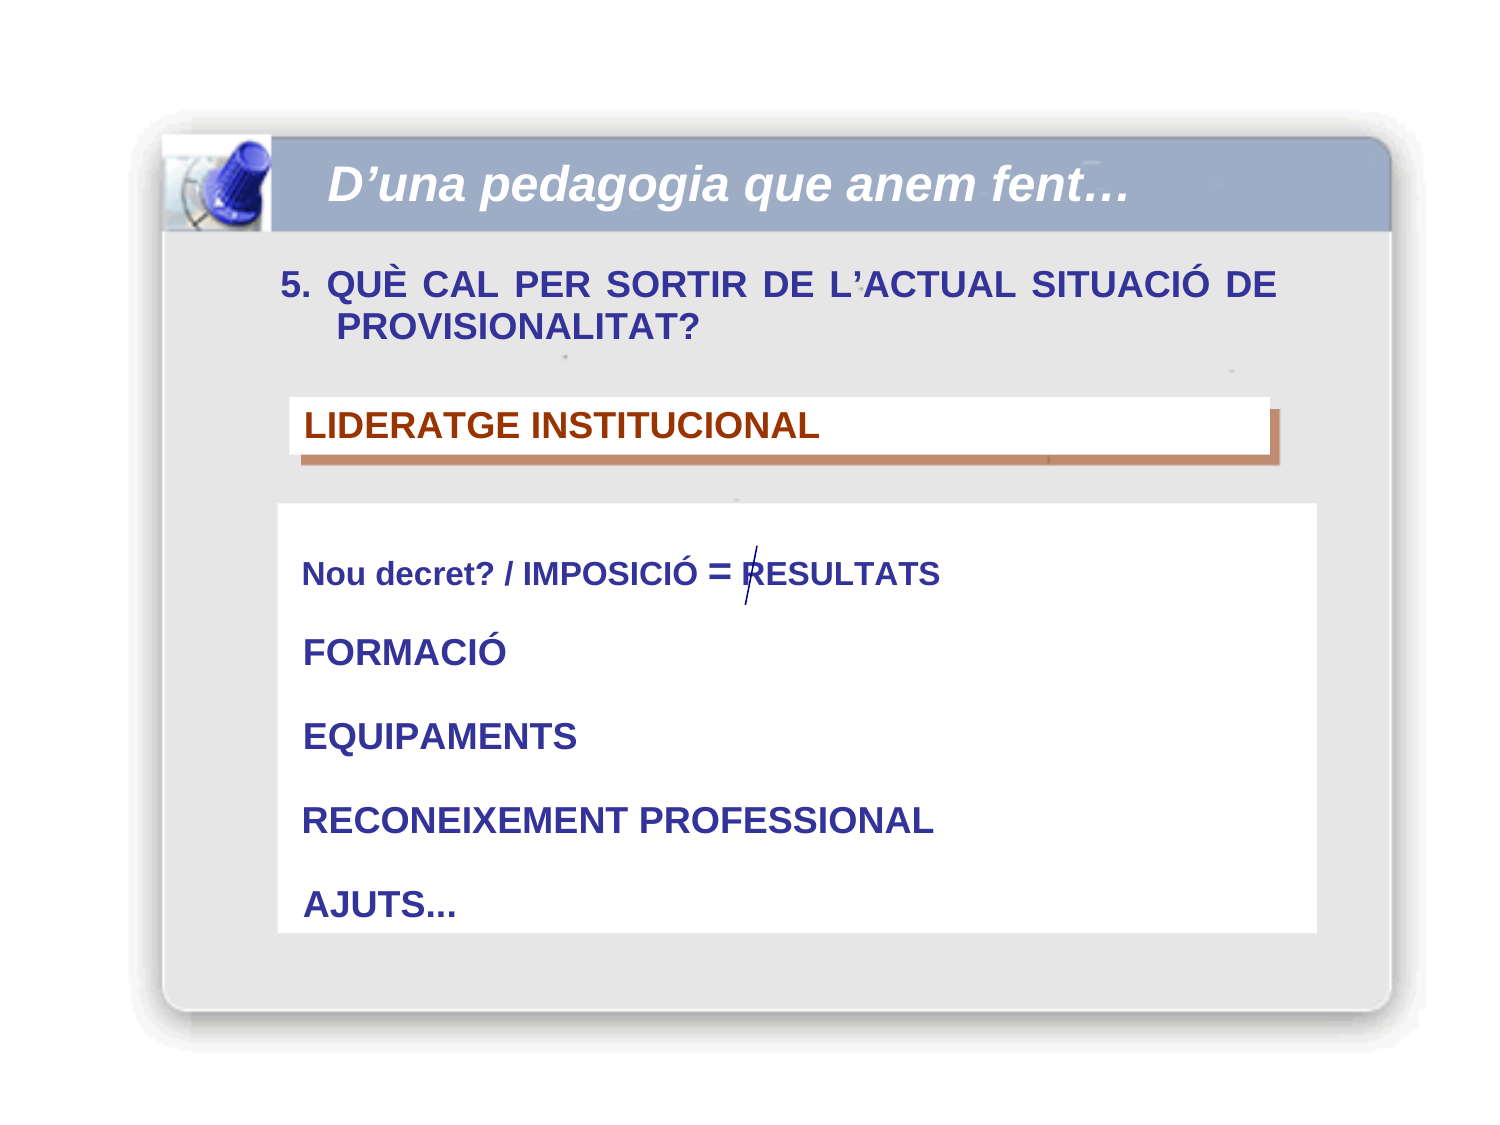

D’una pedagogia que anem fent…
5. QUÈ CAL PER SORTIR DE L’ACTUAL SITUACIÓ DE PROVISIONALITAT?
LIDERATGE INSTITUCIONAL
 Nou decret? / IMPOSICIÓ = RESULTATS
 FORMACIÓ
 EQUIPAMENTS
 RECONEIXEMENT PROFESSIONAL
 AJUTS...